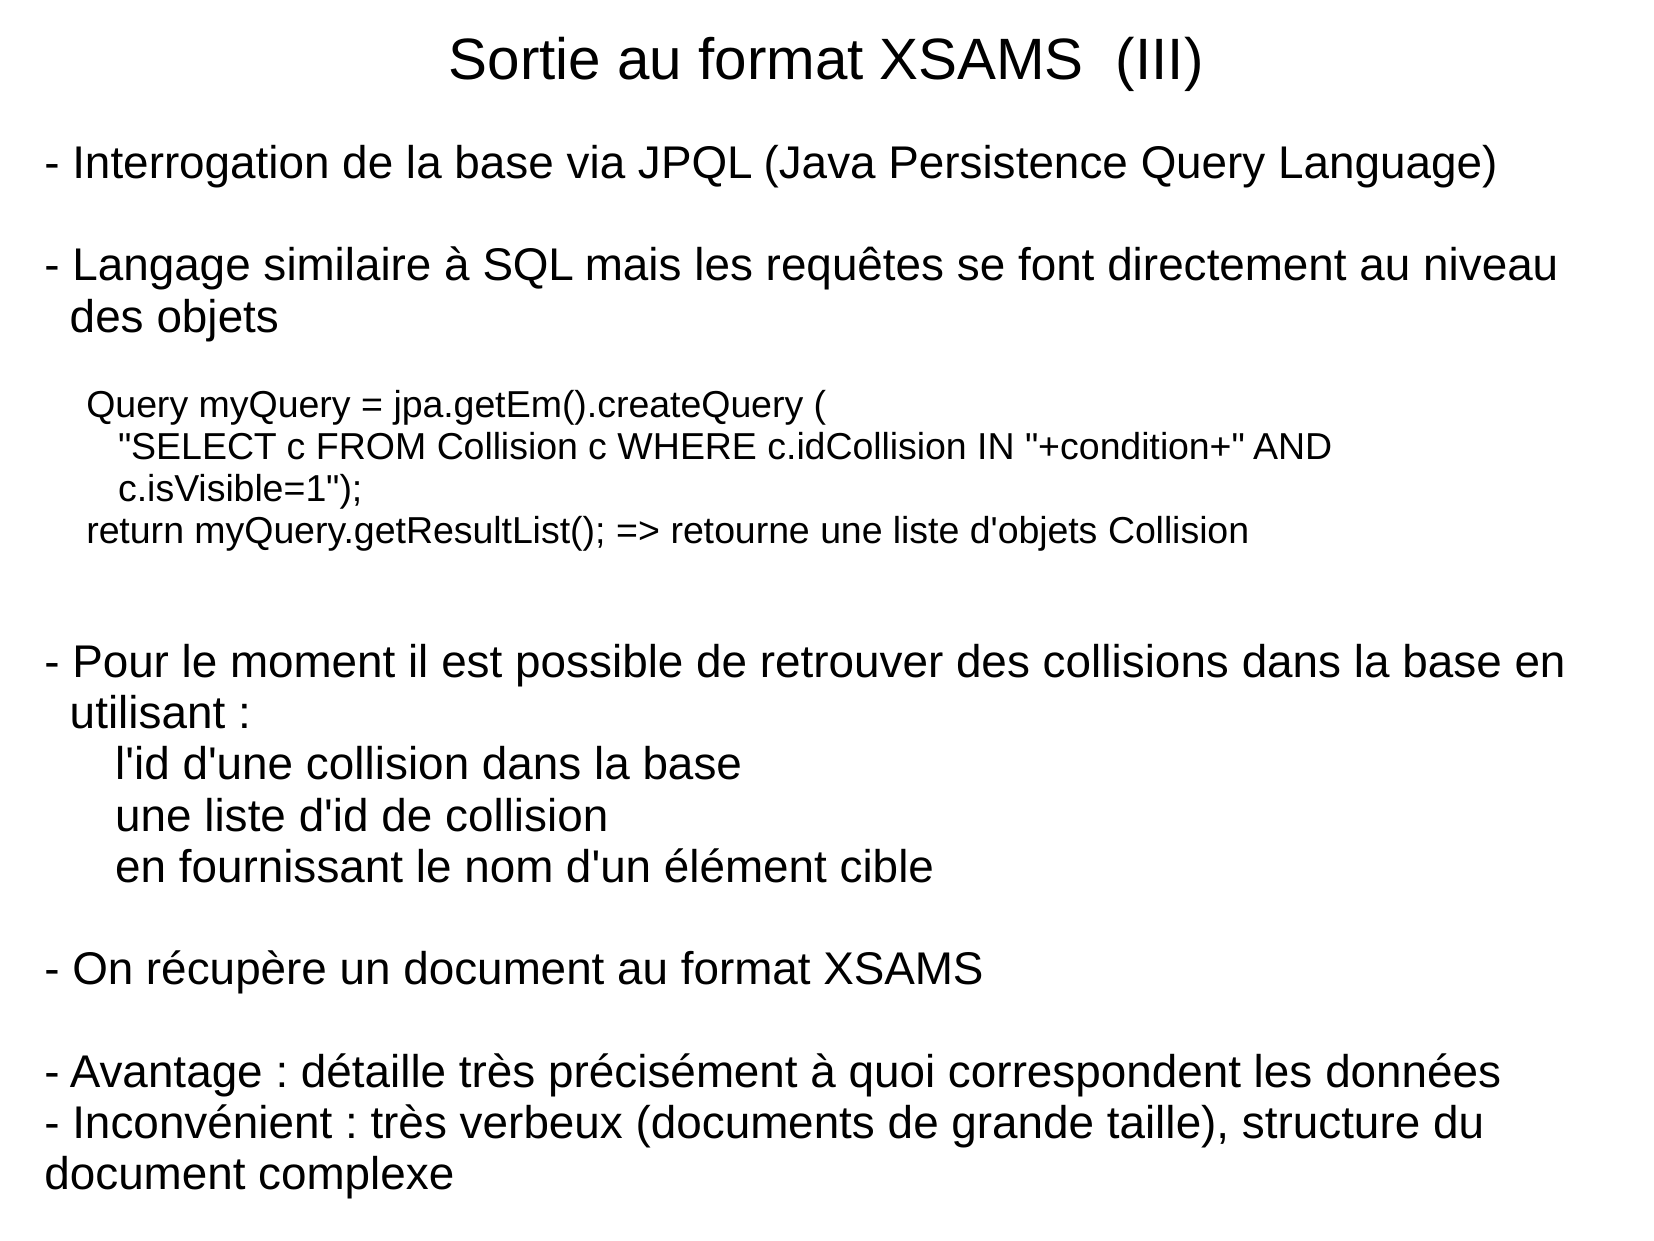

Sortie au format XSAMS (III)
- Interrogation de la base via JPQL (Java Persistence Query Language)
- Langage similaire à SQL mais les requêtes se font directement au niveau des objets
 Query myQuery = jpa.getEm().createQuery (
	"SELECT c FROM Collision c WHERE c.idCollision IN "+condition+" AND 					c.isVisible=1");
 return myQuery.getResultList(); => retourne une liste d'objets Collision
- Pour le moment il est possible de retrouver des collisions dans la base en 	 utilisant :
l'id d'une collision dans la base
une liste d'id de collision
en fournissant le nom d'un élément cible
- On récupère un document au format XSAMS
- Avantage : détaille très précisément à quoi correspondent les données
- Inconvénient : très verbeux (documents de grande taille), structure du document complexe